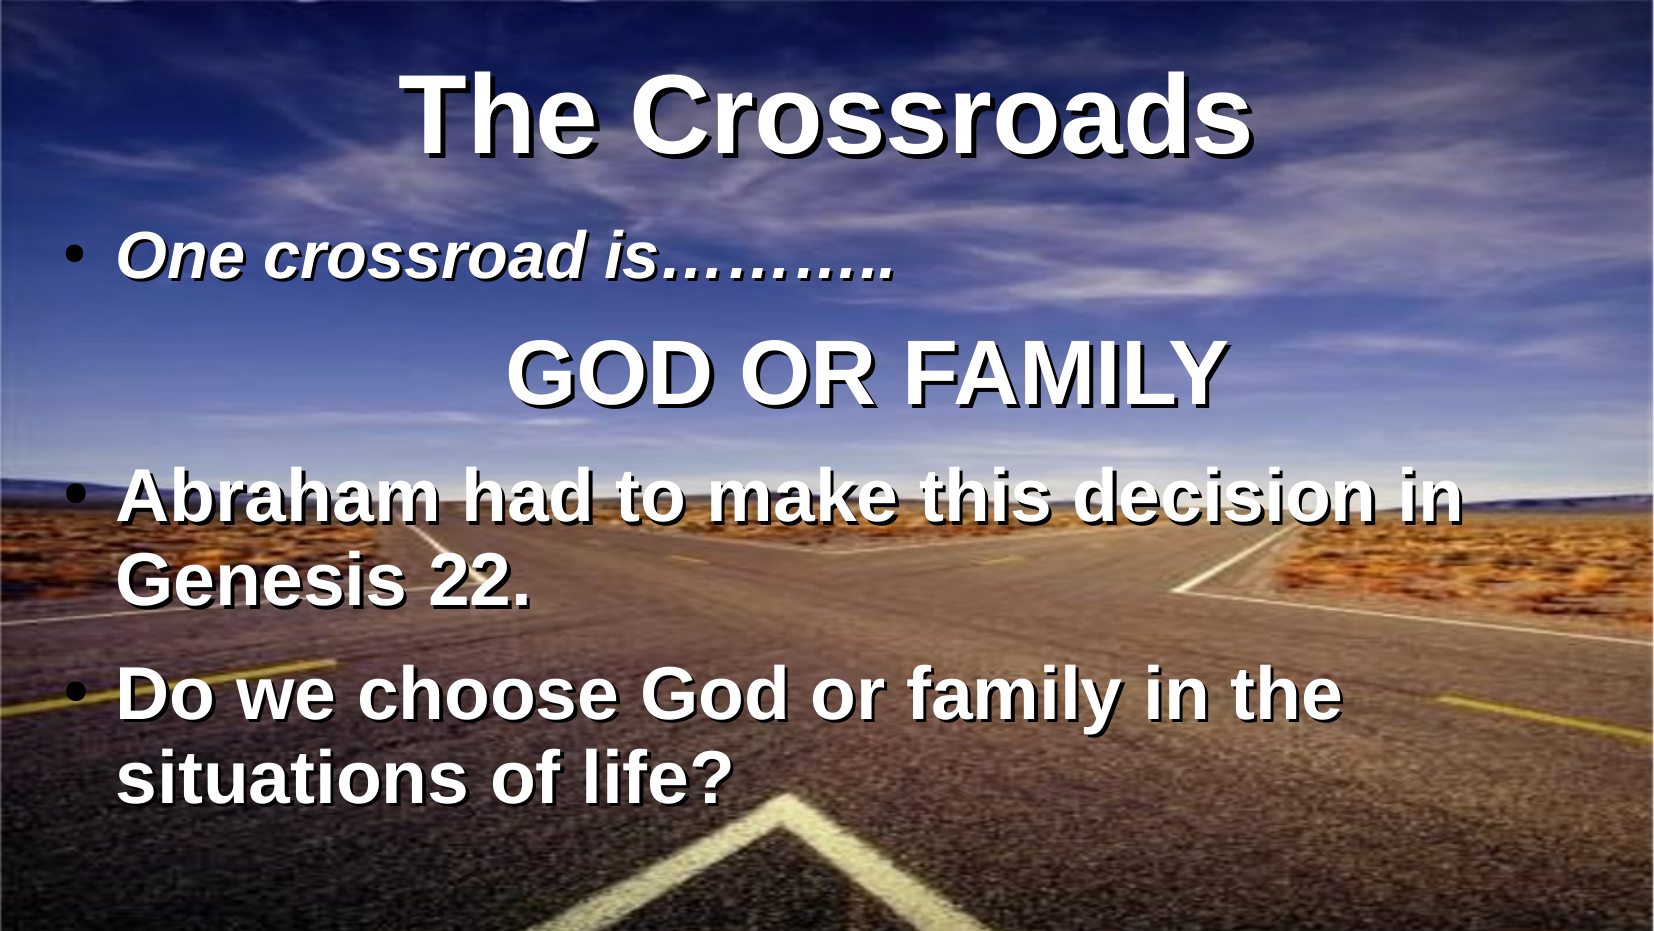

# The Crossroads
One crossroad is………..
GOD OR FAMILY
Abraham had to make this decision in Genesis 22.
Do we choose God or family in the situations of life?